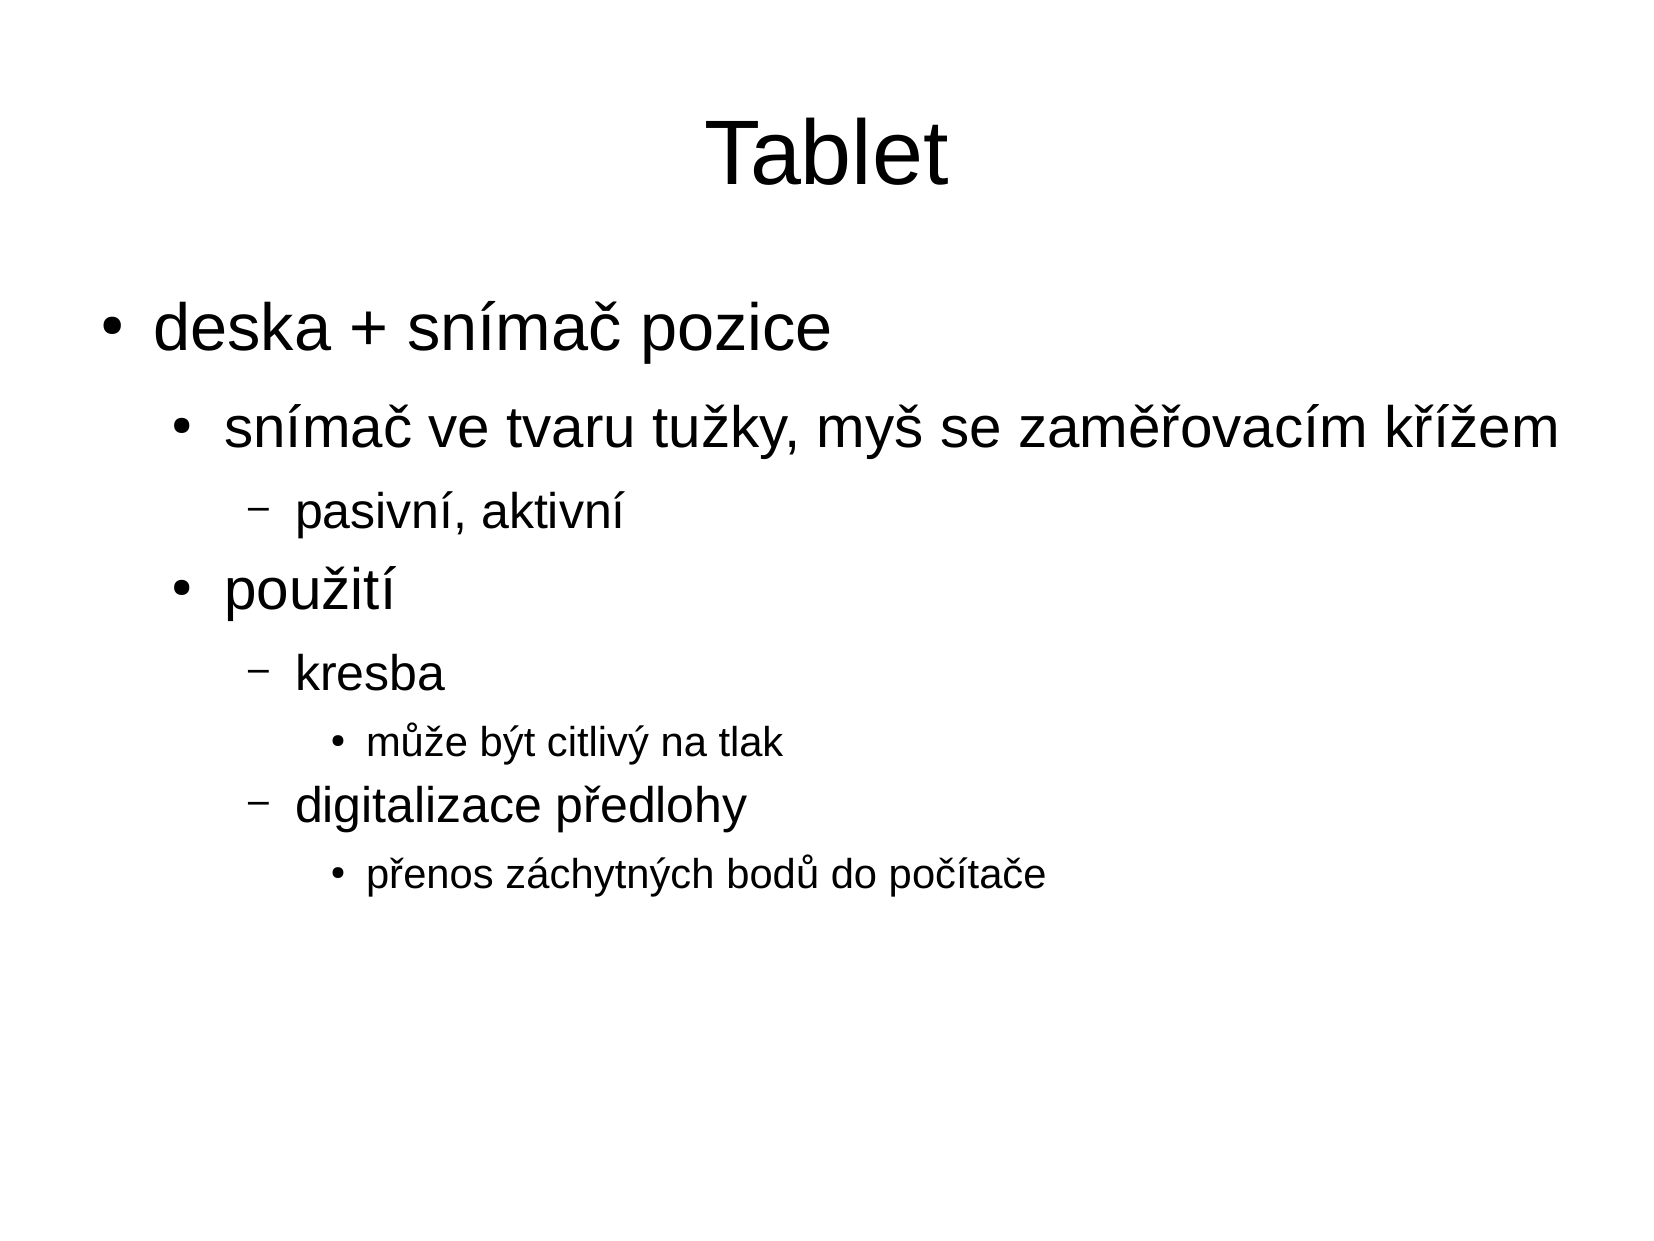

# Tablet
deska + snímač pozice
snímač ve tvaru tužky, myš se zaměřovacím křížem
pasivní, aktivní
použití
kresba
může být citlivý na tlak
digitalizace předlohy
přenos záchytných bodů do počítače